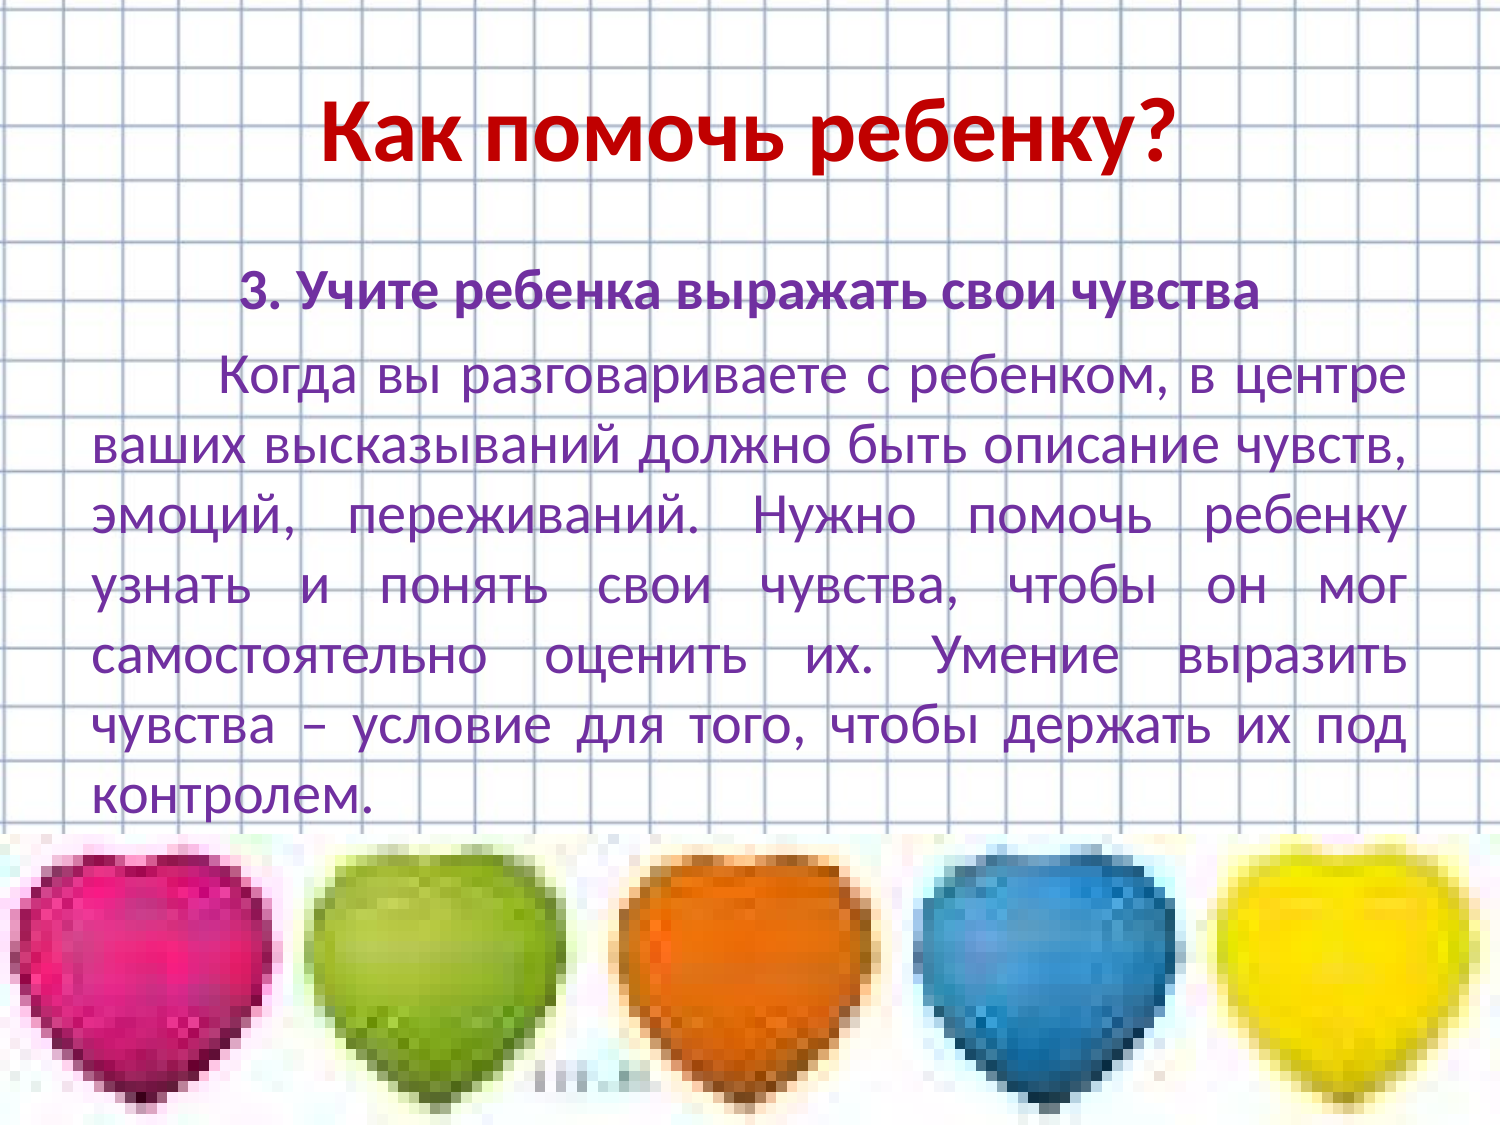

Как помочь ребенку?
# 3. Учите ребенка выражать свои чувства
 Когда вы разговариваете с ребенком, в центре ваших высказываний должно быть описание чувств, эмоций, переживаний. Нужно помочь ребенку узнать и понять свои чувства, чтобы он мог самостоятельно оценить их. Умение выразить чувства – условие для того, чтобы держать их под контролем.